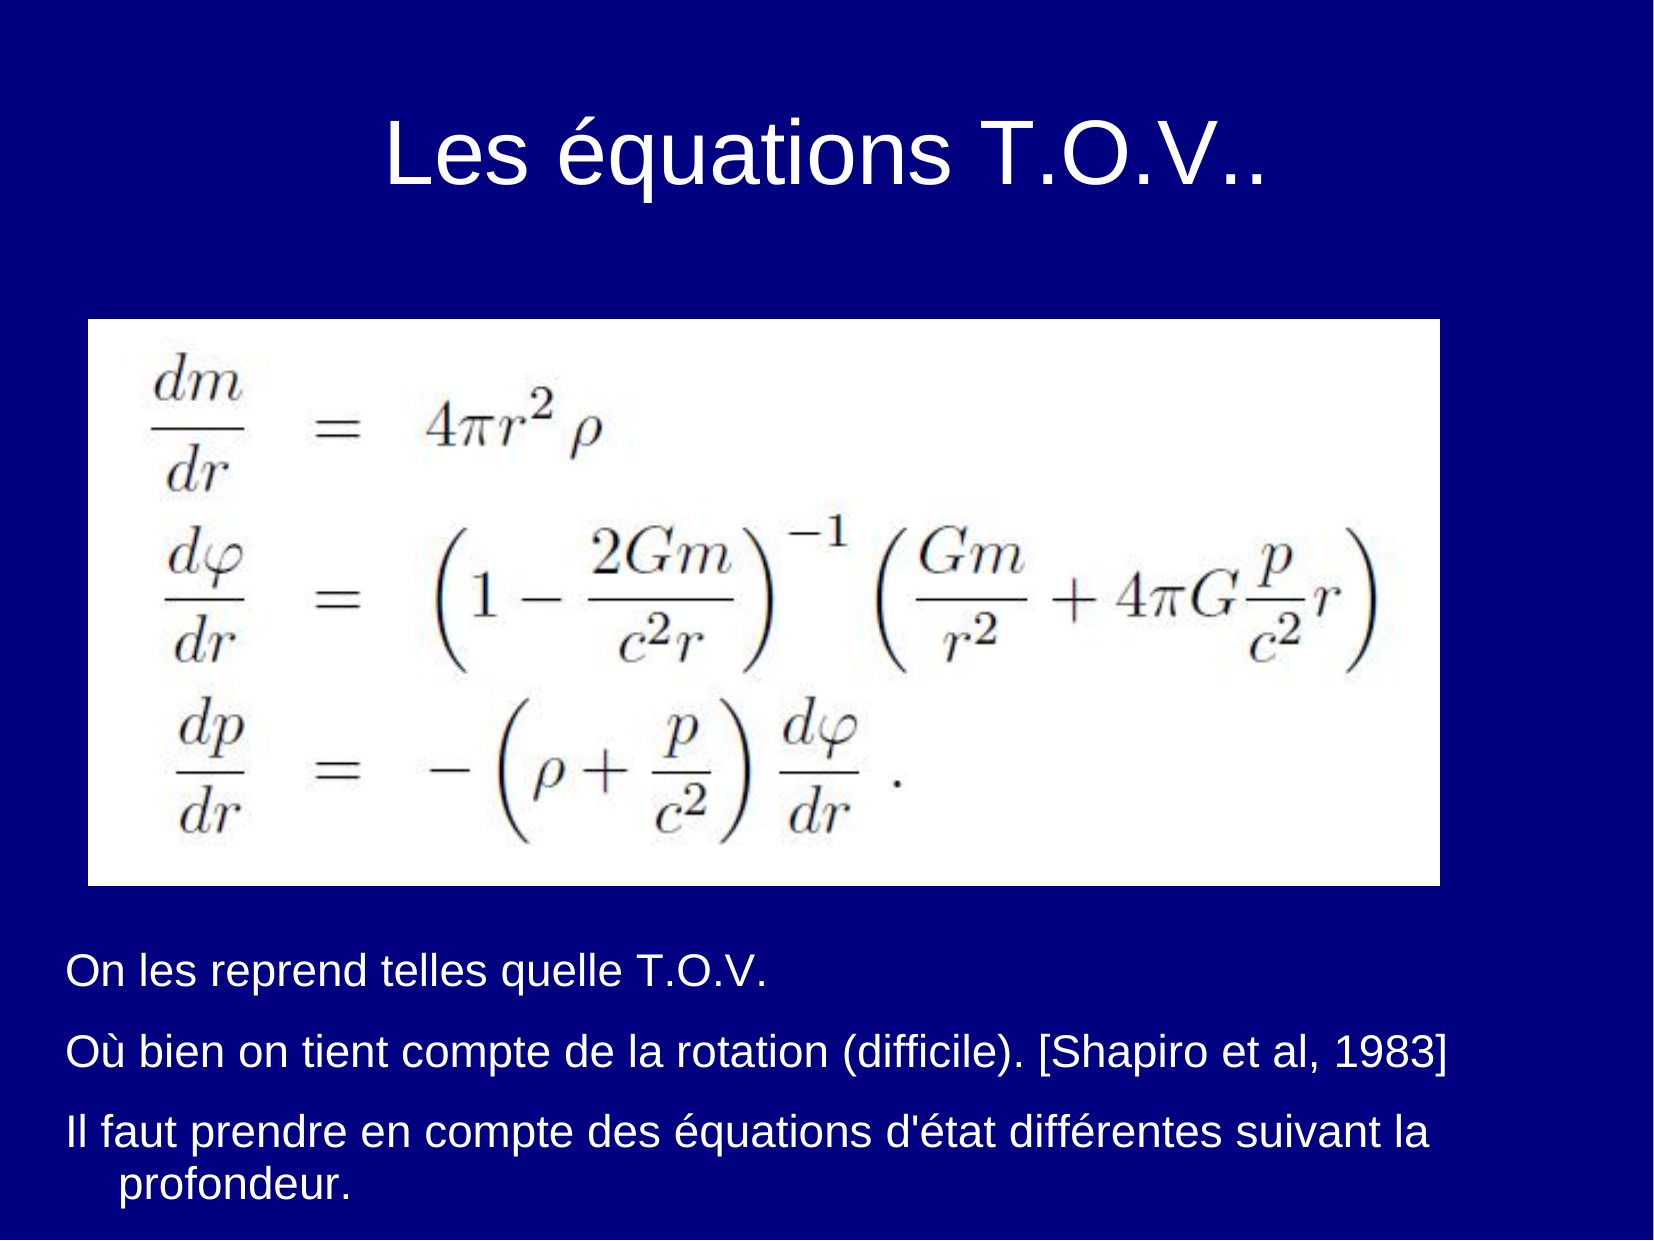

# Les équations T.O.V..
On les reprend telles quelle T.O.V.
Où bien on tient compte de la rotation (difficile). [Shapiro et al, 1983]
Il faut prendre en compte des équations d'état différentes suivant la profondeur.